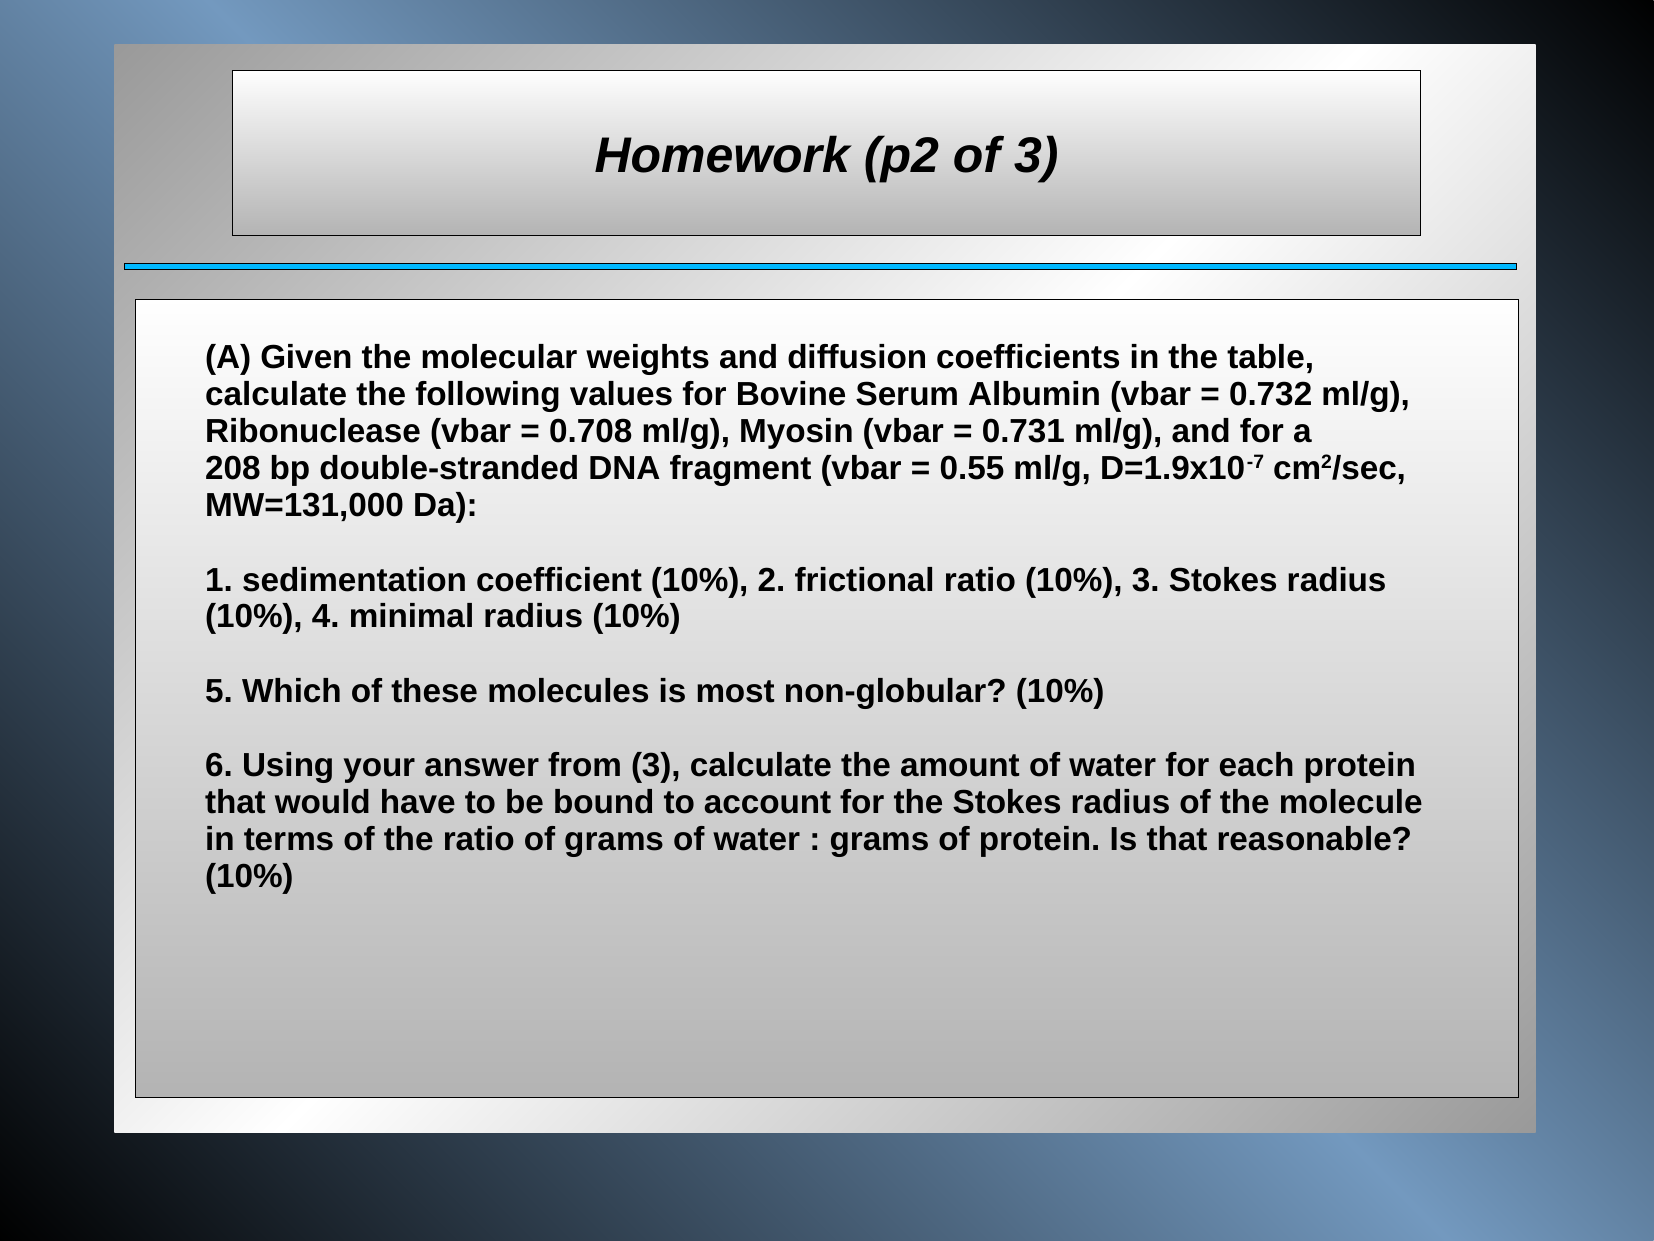

Homework (p2 of 3)
(A) Given the molecular weights and diffusion coefficients in the table, calculate the following values for Bovine Serum Albumin (vbar = 0.732 ml/g), Ribonuclease (vbar = 0.708 ml/g), Myosin (vbar = 0.731 ml/g), and for a
208 bp double-stranded DNA fragment (vbar = 0.55 ml/g, D=1.9x10-7 cm2/sec, MW=131,000 Da):
1. sedimentation coefficient (10%), 2. frictional ratio (10%), 3. Stokes radius (10%), 4. minimal radius (10%)
5. Which of these molecules is most non-globular? (10%)
6. Using your answer from (3), calculate the amount of water for each protein that would have to be bound to account for the Stokes radius of the molecule in terms of the ratio of grams of water : grams of protein. Is that reasonable? (10%)